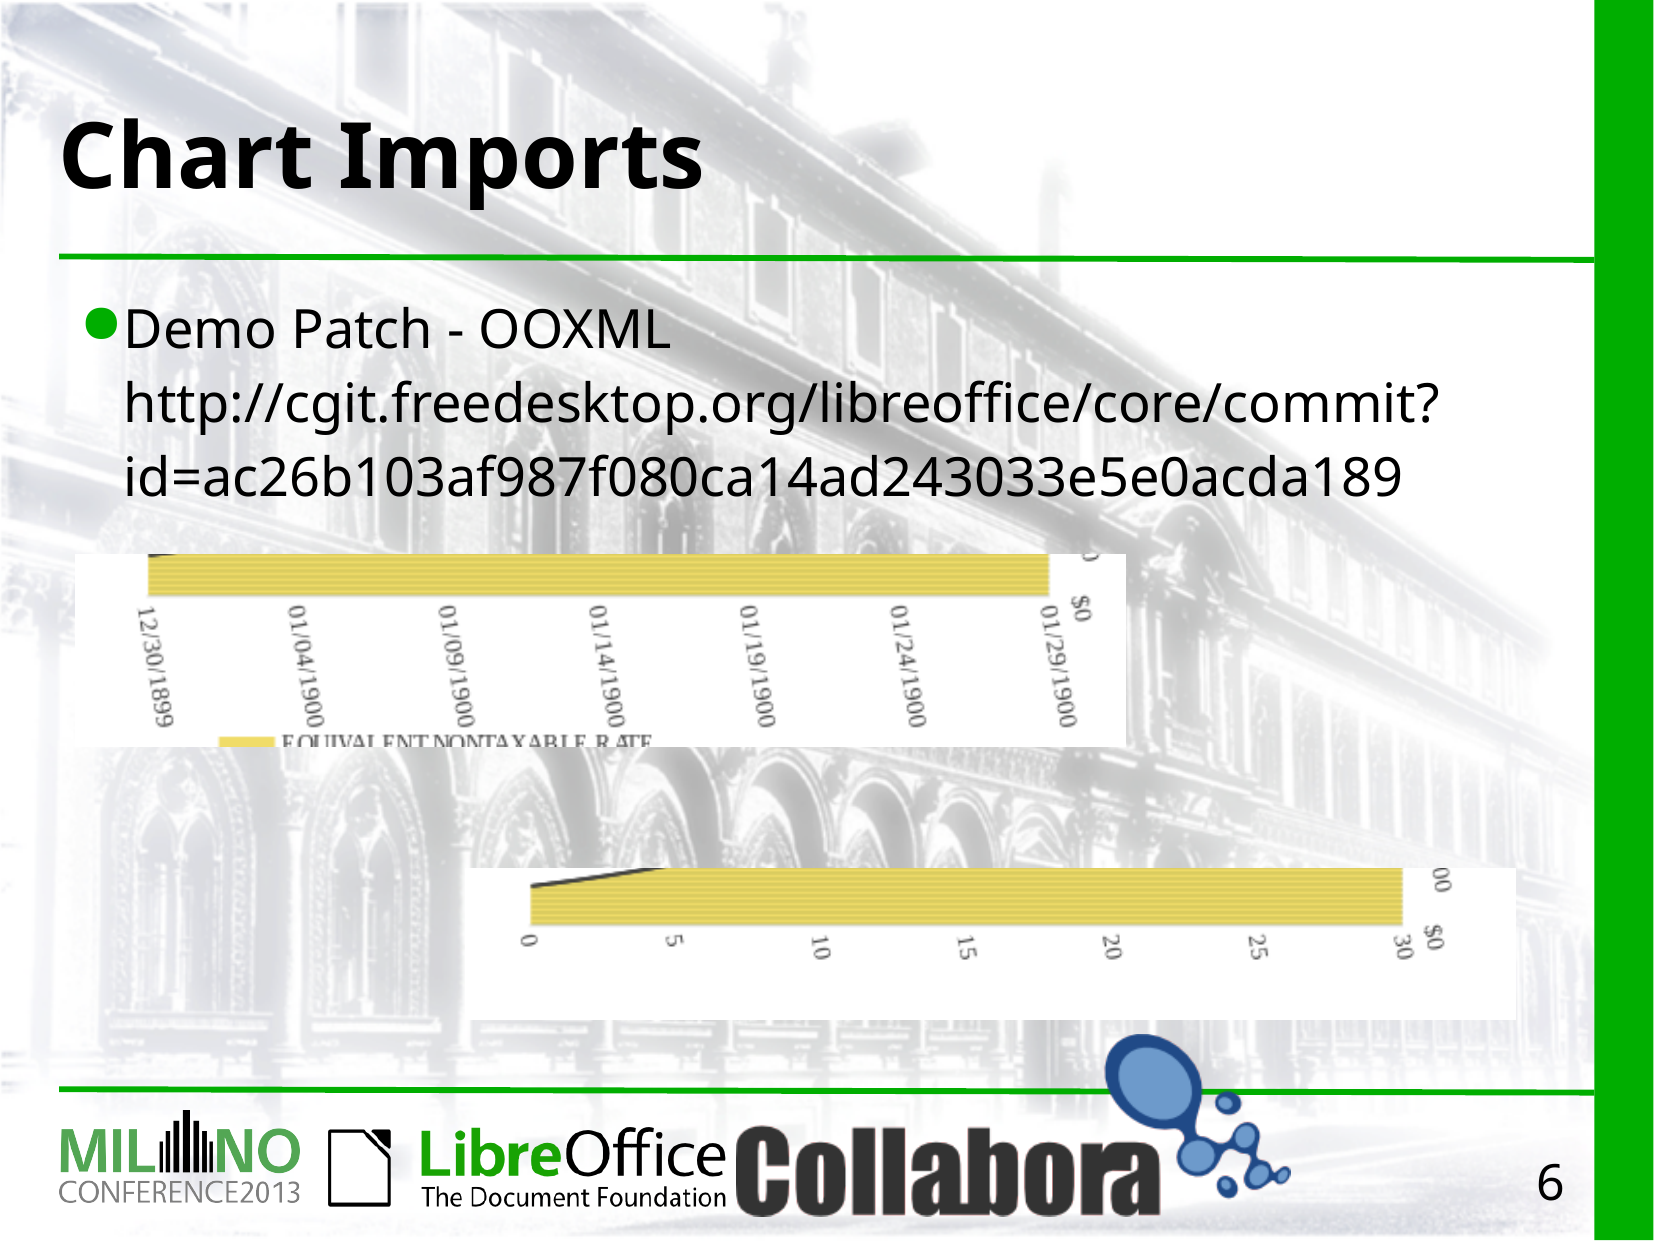

# Chart Imports
Demo Patch - OOXML http://cgit.freedesktop.org/libreoffice/core/commit?id=ac26b103af987f080ca14ad243033e5e0acda189
6